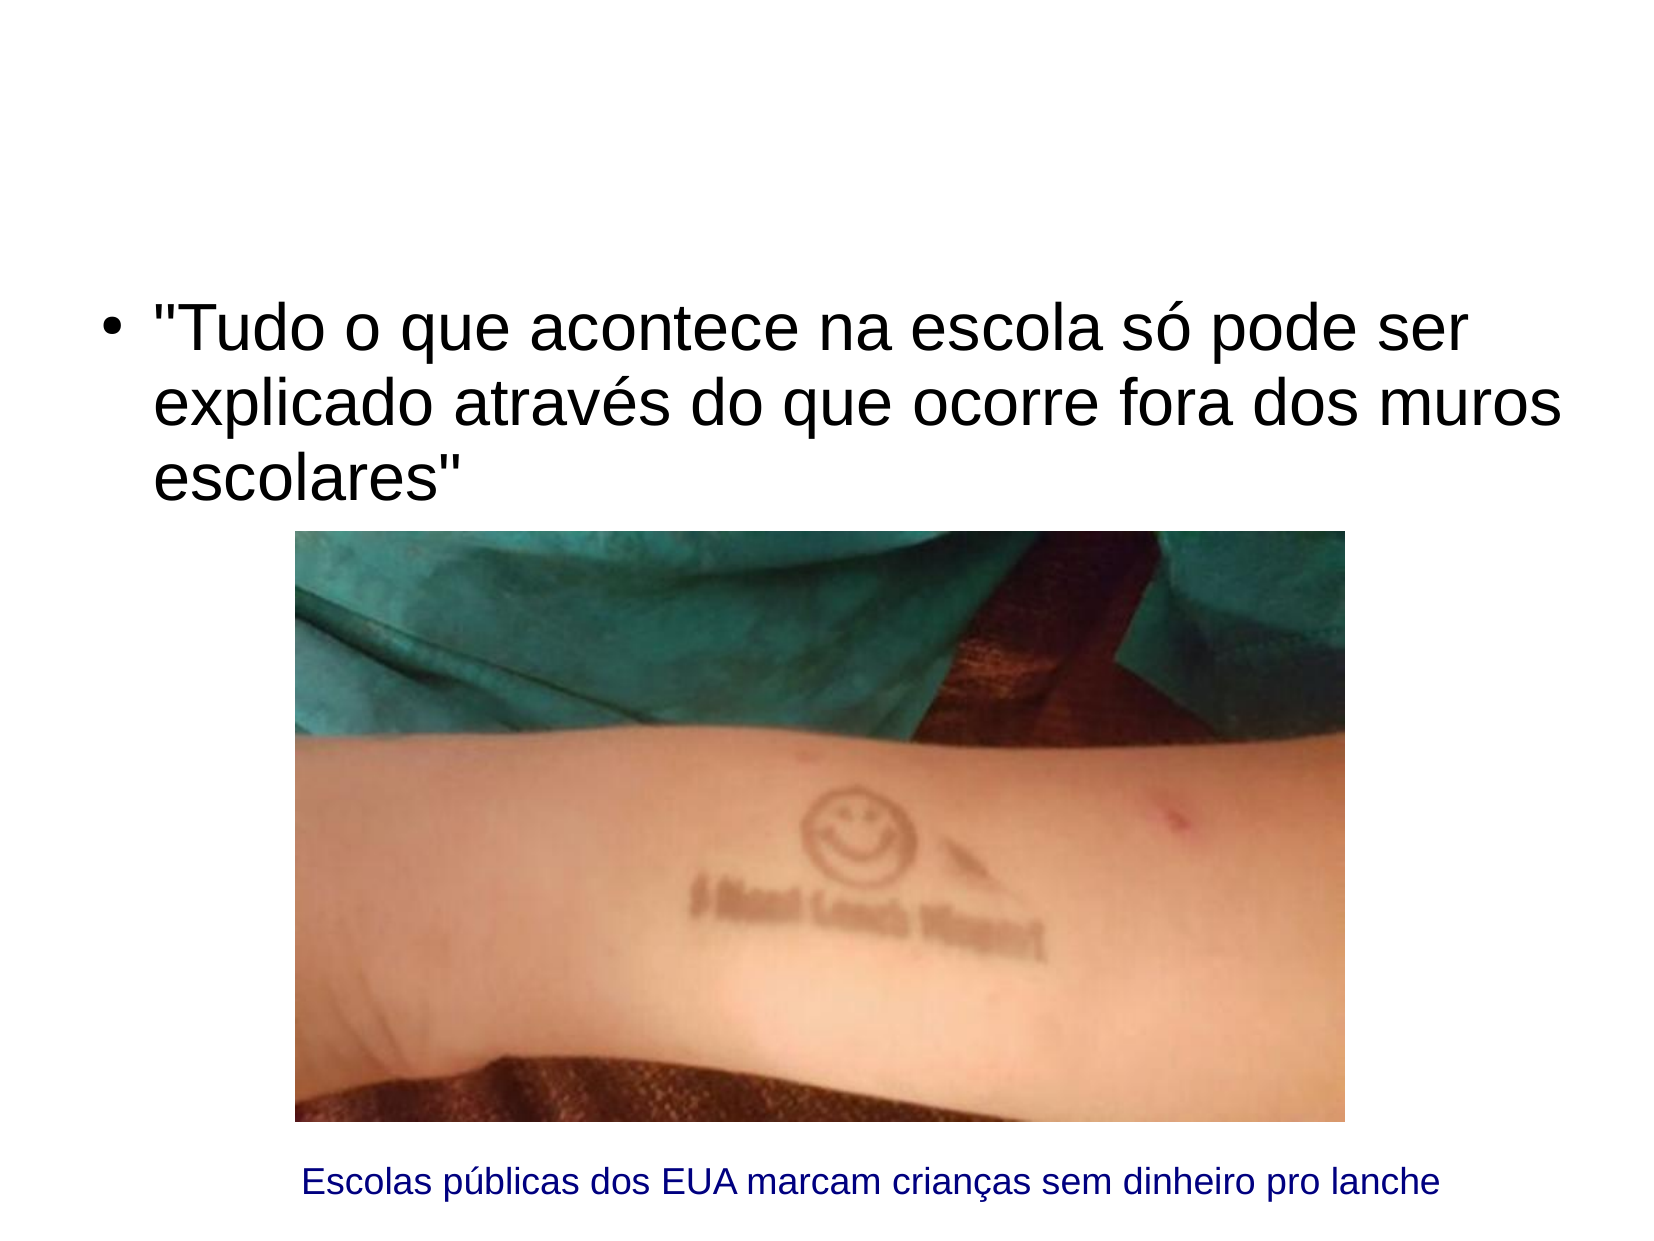

#
"Tudo o que acontece na escola só pode ser explicado através do que ocorre fora dos muros escolares"
Escolas públicas dos EUA marcam crianças sem dinheiro pro lanche